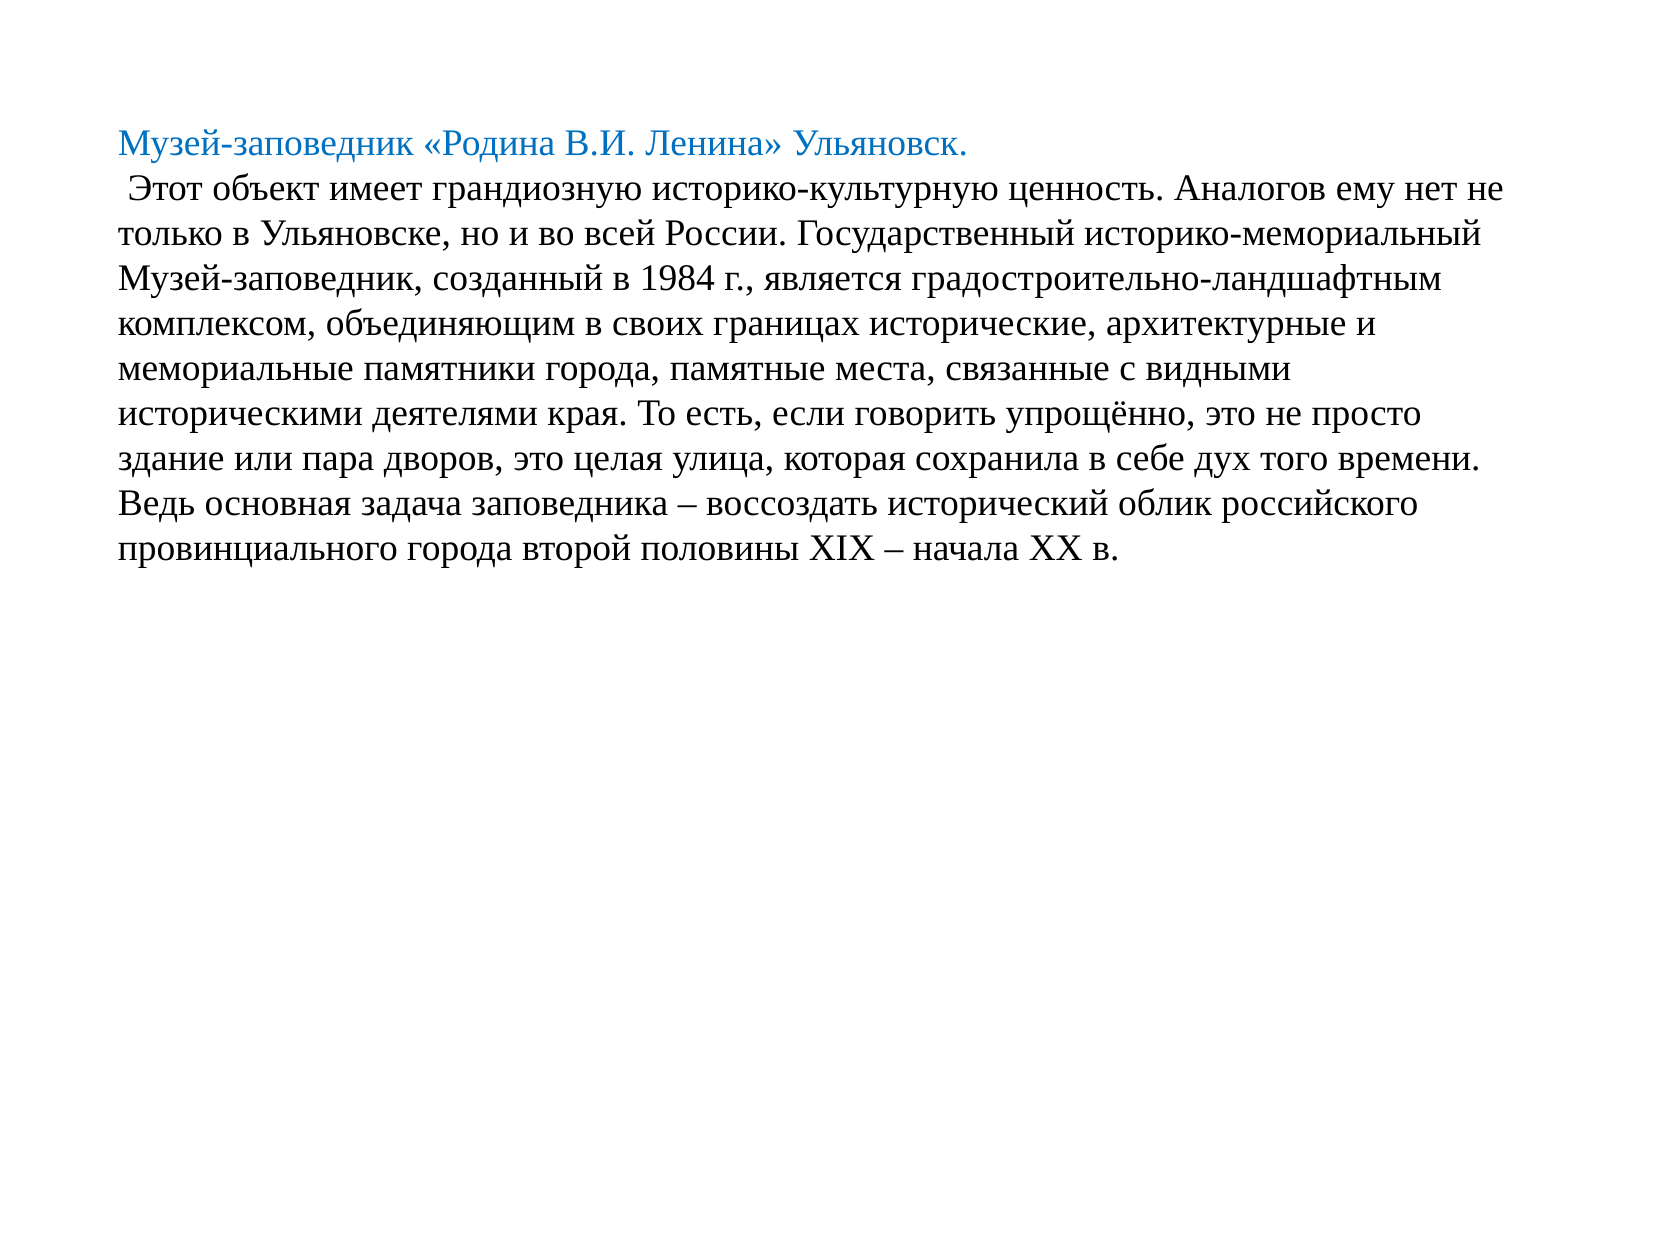

Музей-заповедник «Родина В.И. Ленина» Ульяновск.
 Этот объект имеет грандиозную историко-культурную ценность. Аналогов ему нет не только в Ульяновске, но и во всей России. Государственный историко-мемориальный Музей-заповедник, созданный в 1984 г., является градостроительно-ландшафтным комплексом, объединяющим в своих границах исторические, архитектурные и мемориальные памятники города, памятные места, связанные с видными историческими деятелями края. То есть, если говорить упрощённо, это не просто здание или пара дворов, это целая улица, которая сохранила в себе дух того времени. Ведь основная задача заповедника – воссоздать исторический облик российского провинциального города второй половины XIX – начала XX в.